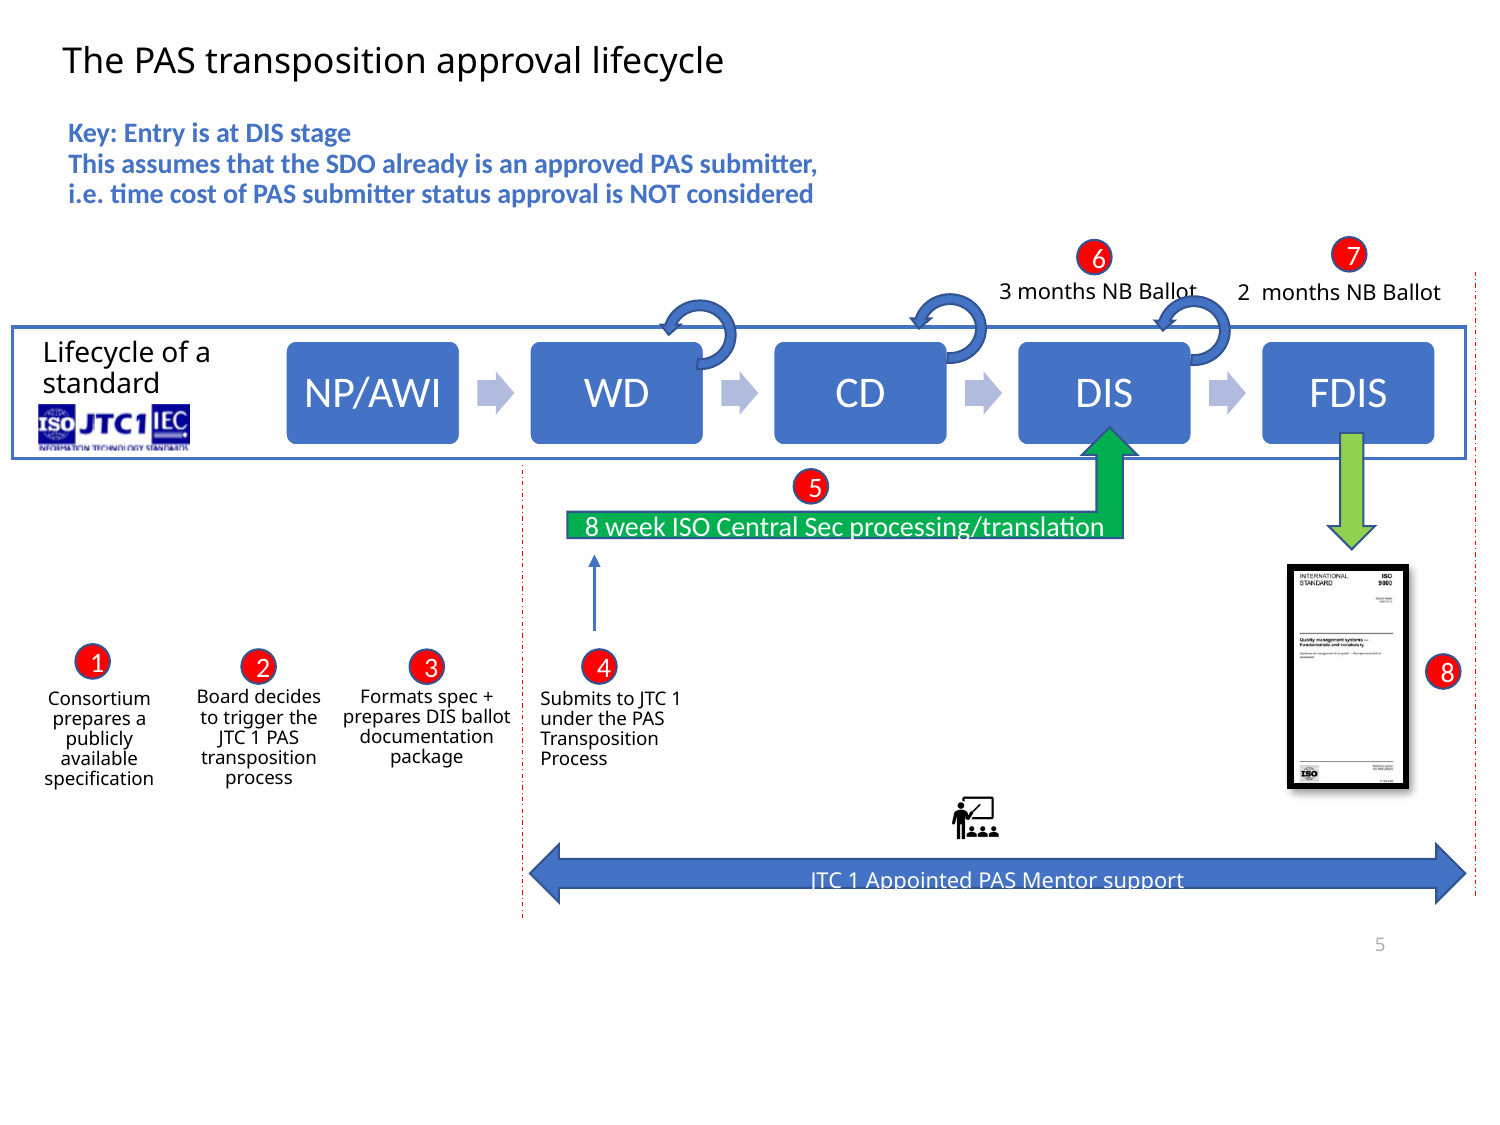

# The PAS transposition approval lifecycle
Key: Entry is at DIS stage
This assumes that the SDO already is an approved PAS submitter,
i.e. time cost of PAS submitter status approval is NOT considered
NP/AWI
WD
CD
DIS
FDIS
7
2 months NB Ballot
6
3 months NB Ballot
JTC 1 Appointed PAS Mentor support
Lifecycle of a standard
8 week ISO Central Sec processing/translation
5
8
4
Submits to JTC 1 under the PAS Transposition Process
1
Consortium prepares a publicly available specification
2
Board decides to trigger the JTC 1 PAS transposition process
3
Formats spec + prepares DIS ballot documentation package